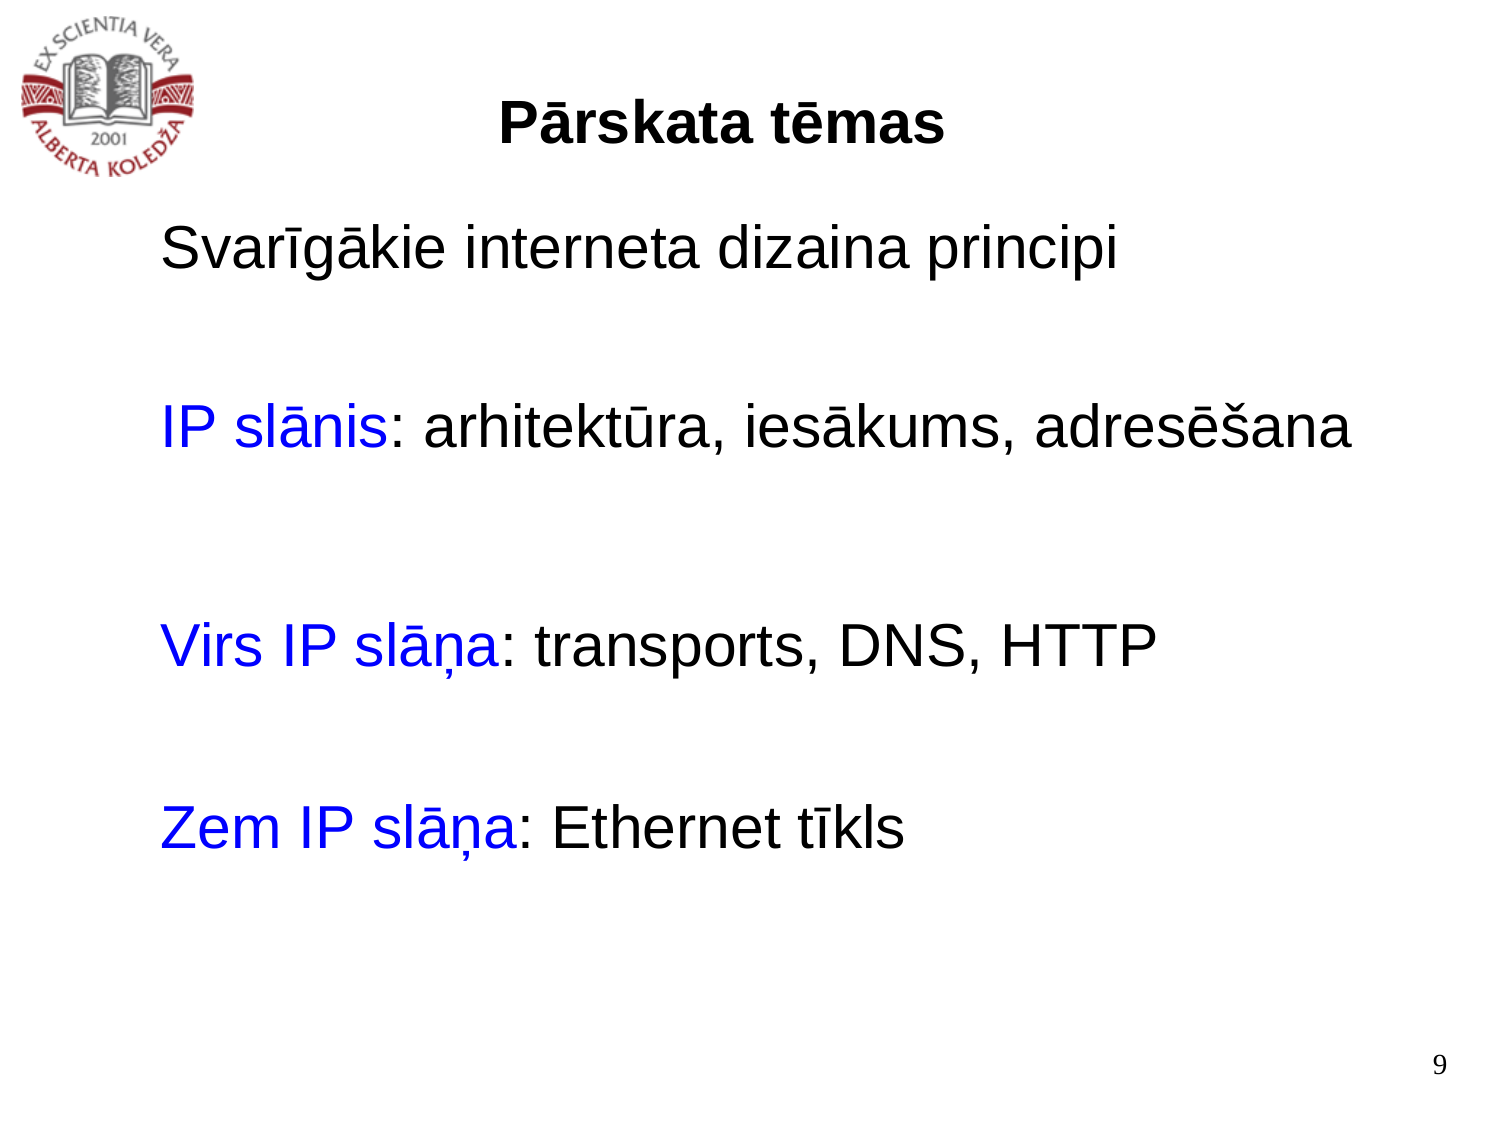

# Pārskata tēmas
Svarīgākie interneta dizaina principi
IP slānis: arhitektūra, iesākums, adresēšana
Virs IP slāņa: transports, DNS, HTTP
Zem IP slāņa: Ethernet tīkls
9